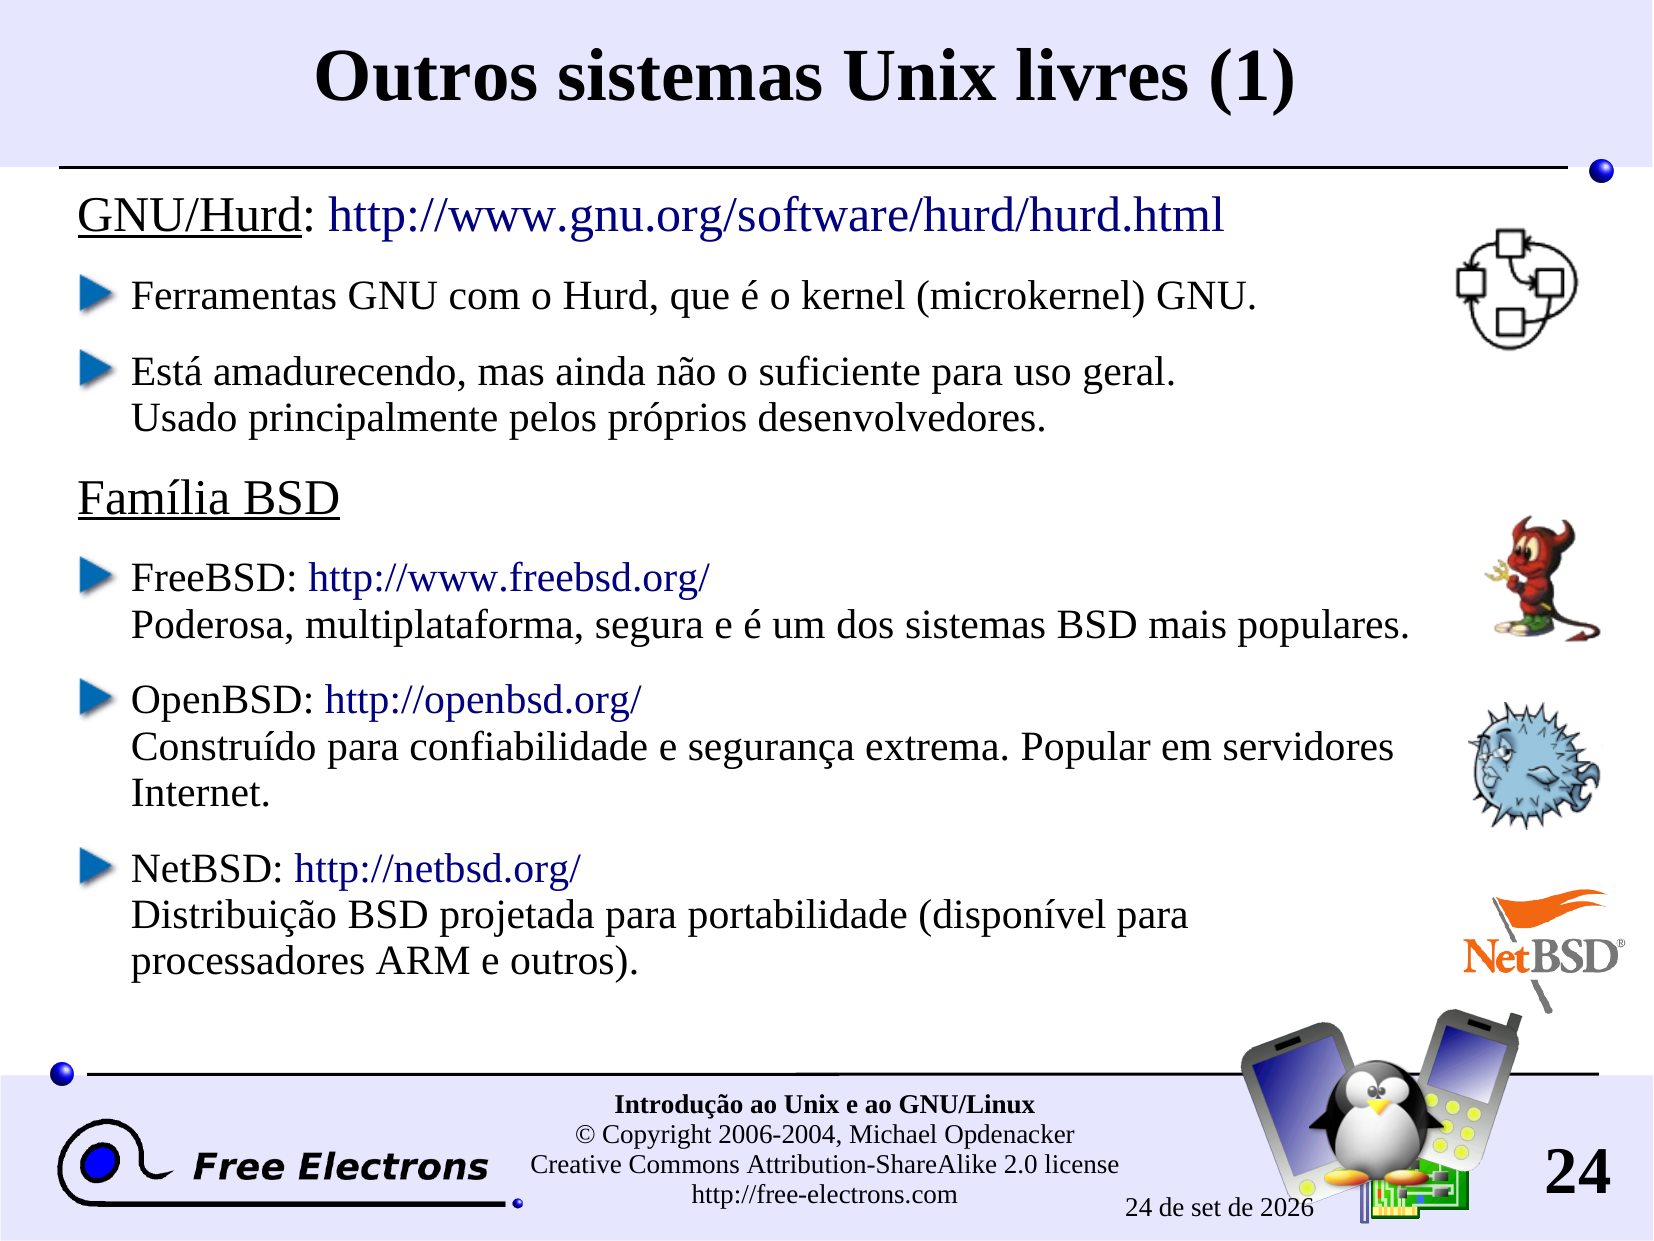

# Outros sistemas Unix livres (1)
GNU/Hurd: http://www.gnu.org/software/hurd/hurd.html
Ferramentas GNU com o Hurd, que é o kernel (microkernel) GNU.
Está amadurecendo, mas ainda não o suficiente para uso geral.
Usado principalmente pelos próprios desenvolvedores.
Família BSD
FreeBSD: http://www.freebsd.org/
Poderosa, multiplataforma, segura e é um dos sistemas BSD mais populares.
OpenBSD: http://openbsd.org/
Construído para confiabilidade e segurança extrema. Popular em servidores Internet.
NetBSD: http://netbsd.org/
Distribuição BSD projetada para portabilidade (disponível para processadores ARM e outros).